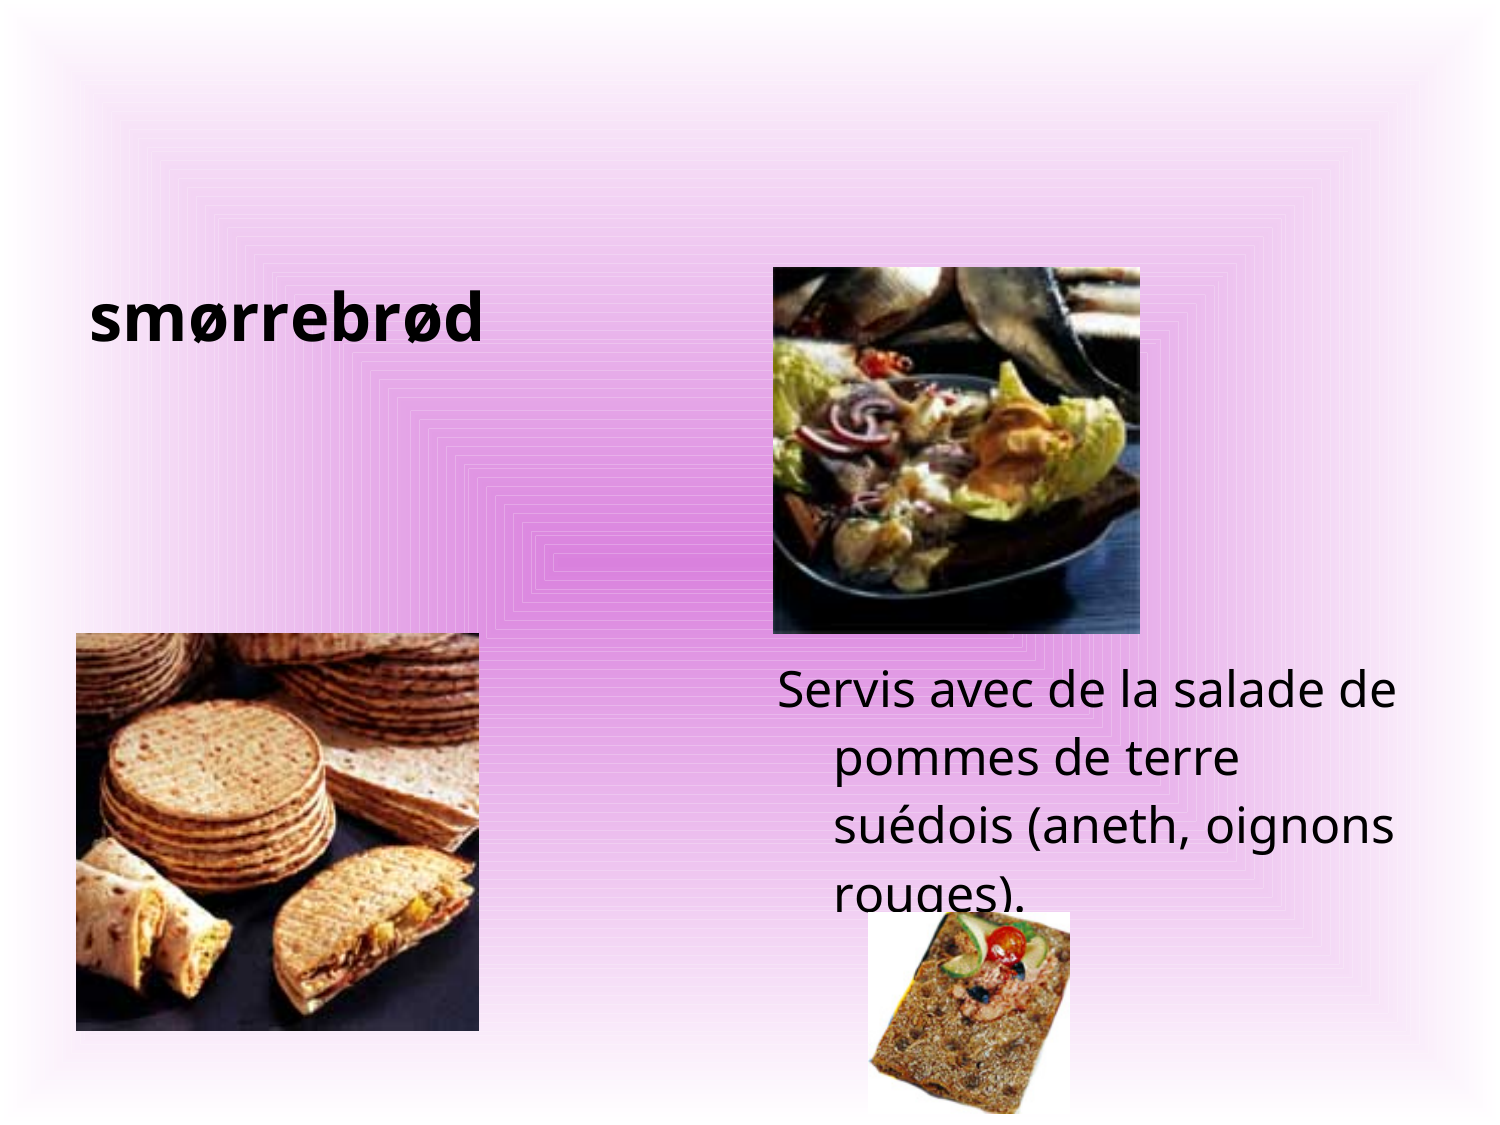

#
smørrebrød
Servis avec de la salade de pommes de terre suédois (aneth, oignons rouges).